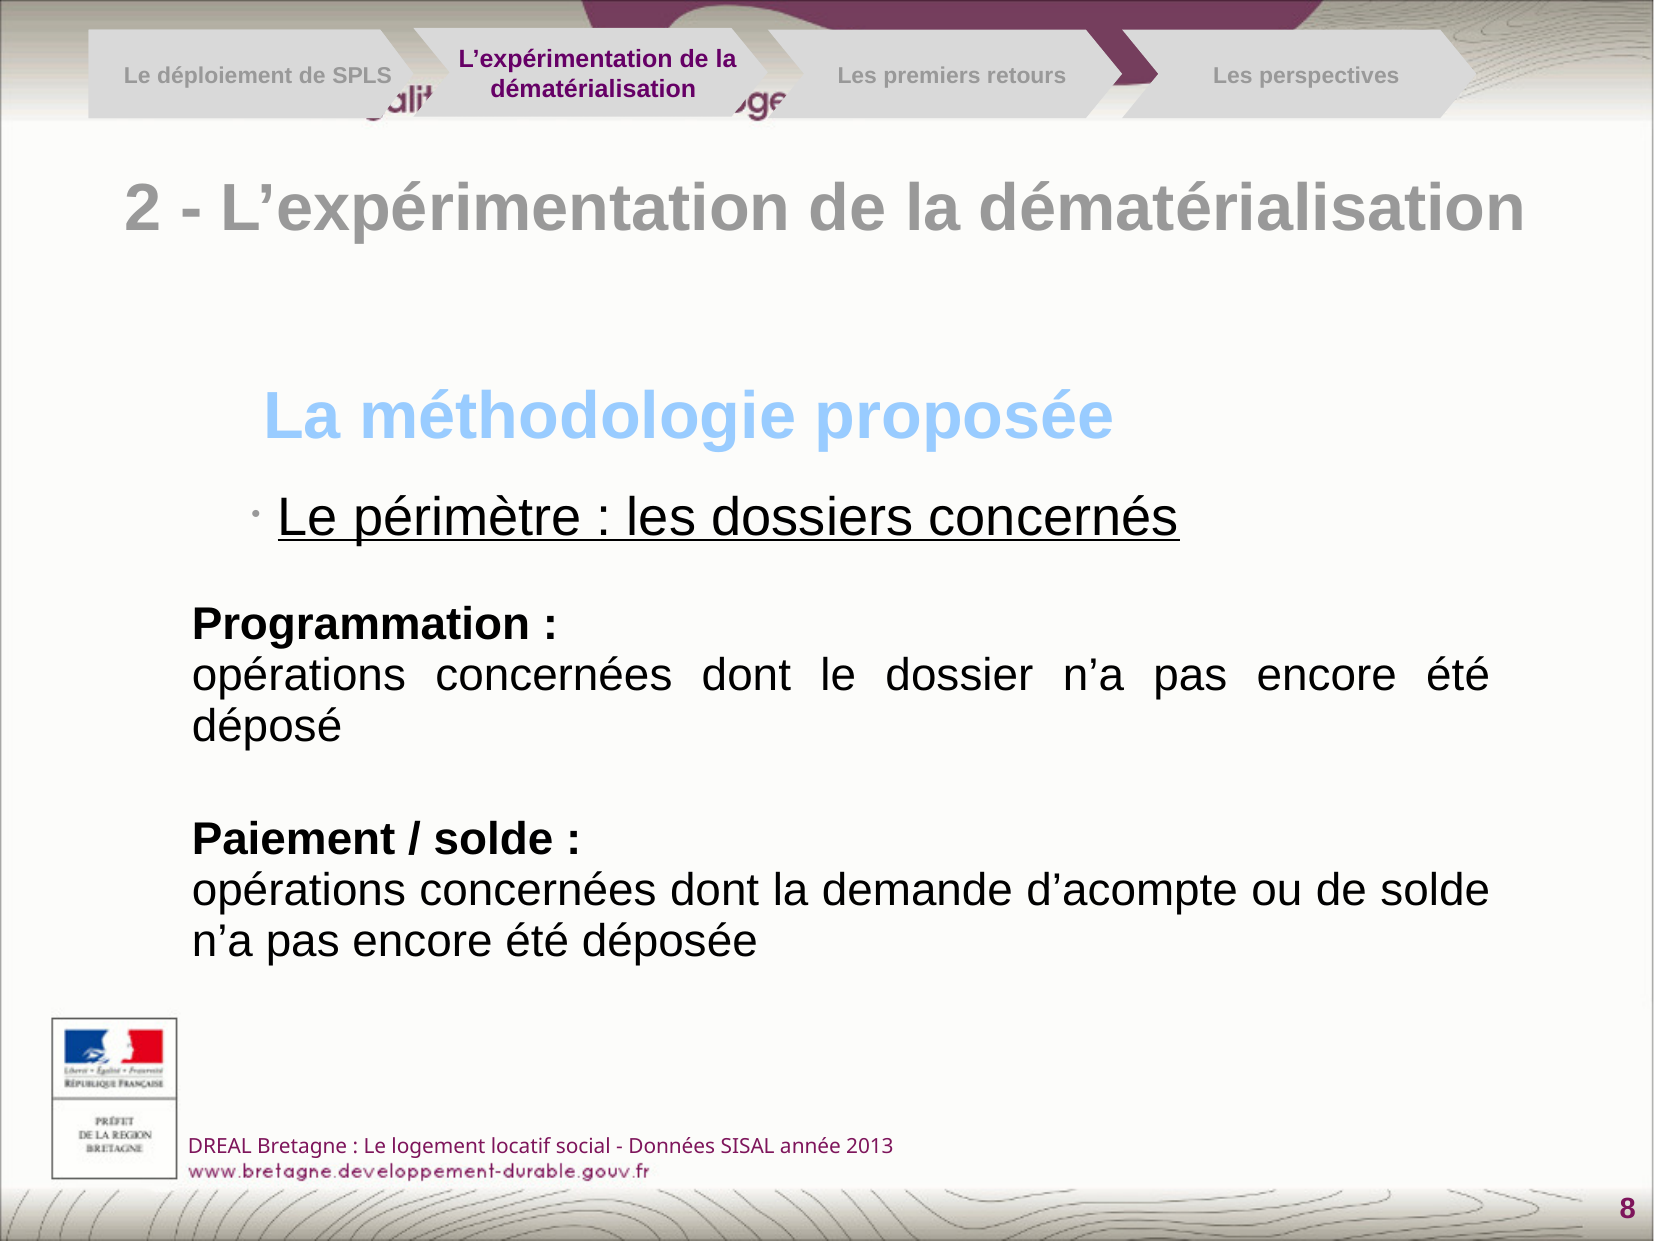

L’expérimentation de la dématérialisation
Le déploiement de SPLS
Le déploiement de SPLS
Les premiers retours
Les perspectives
# 2 - L’expérimentation de la dématérialisation
La méthodologie proposée
Le périmètre : les dossiers concernés
Programmation :
opérations concernées dont le dossier n’a pas encore été déposé
Paiement / solde :
opérations concernées dont la demande d’acompte ou de solde n’a pas encore été déposée
DREAL Bretagne : Le logement locatif social - Données SISAL année 2013